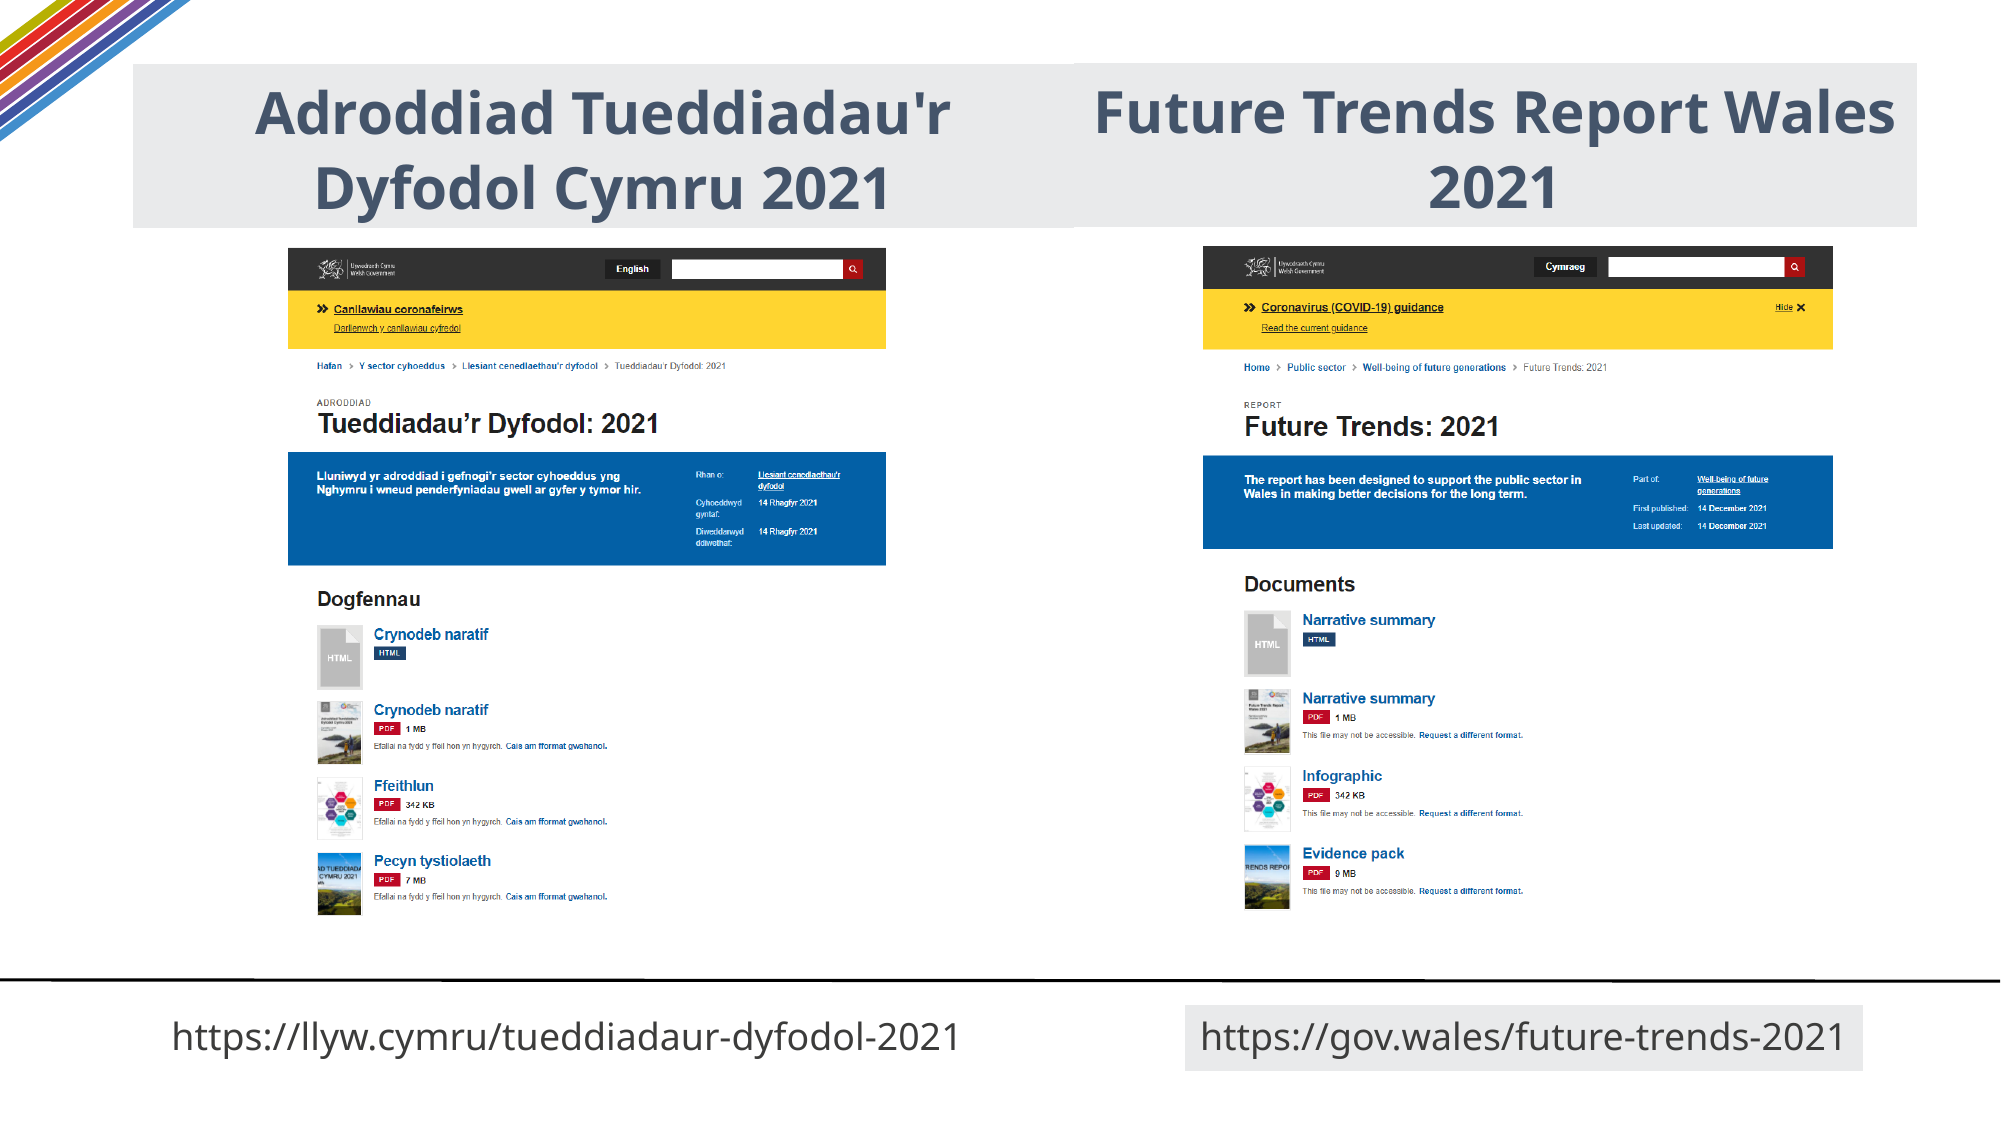

Future Trends Report Wales 2021
Adroddiad Tueddiadau'r Dyfodol Cymru 2021
https://llyw.cymru/tueddiadaur-dyfodol-2021
https://gov.wales/future-trends-2021